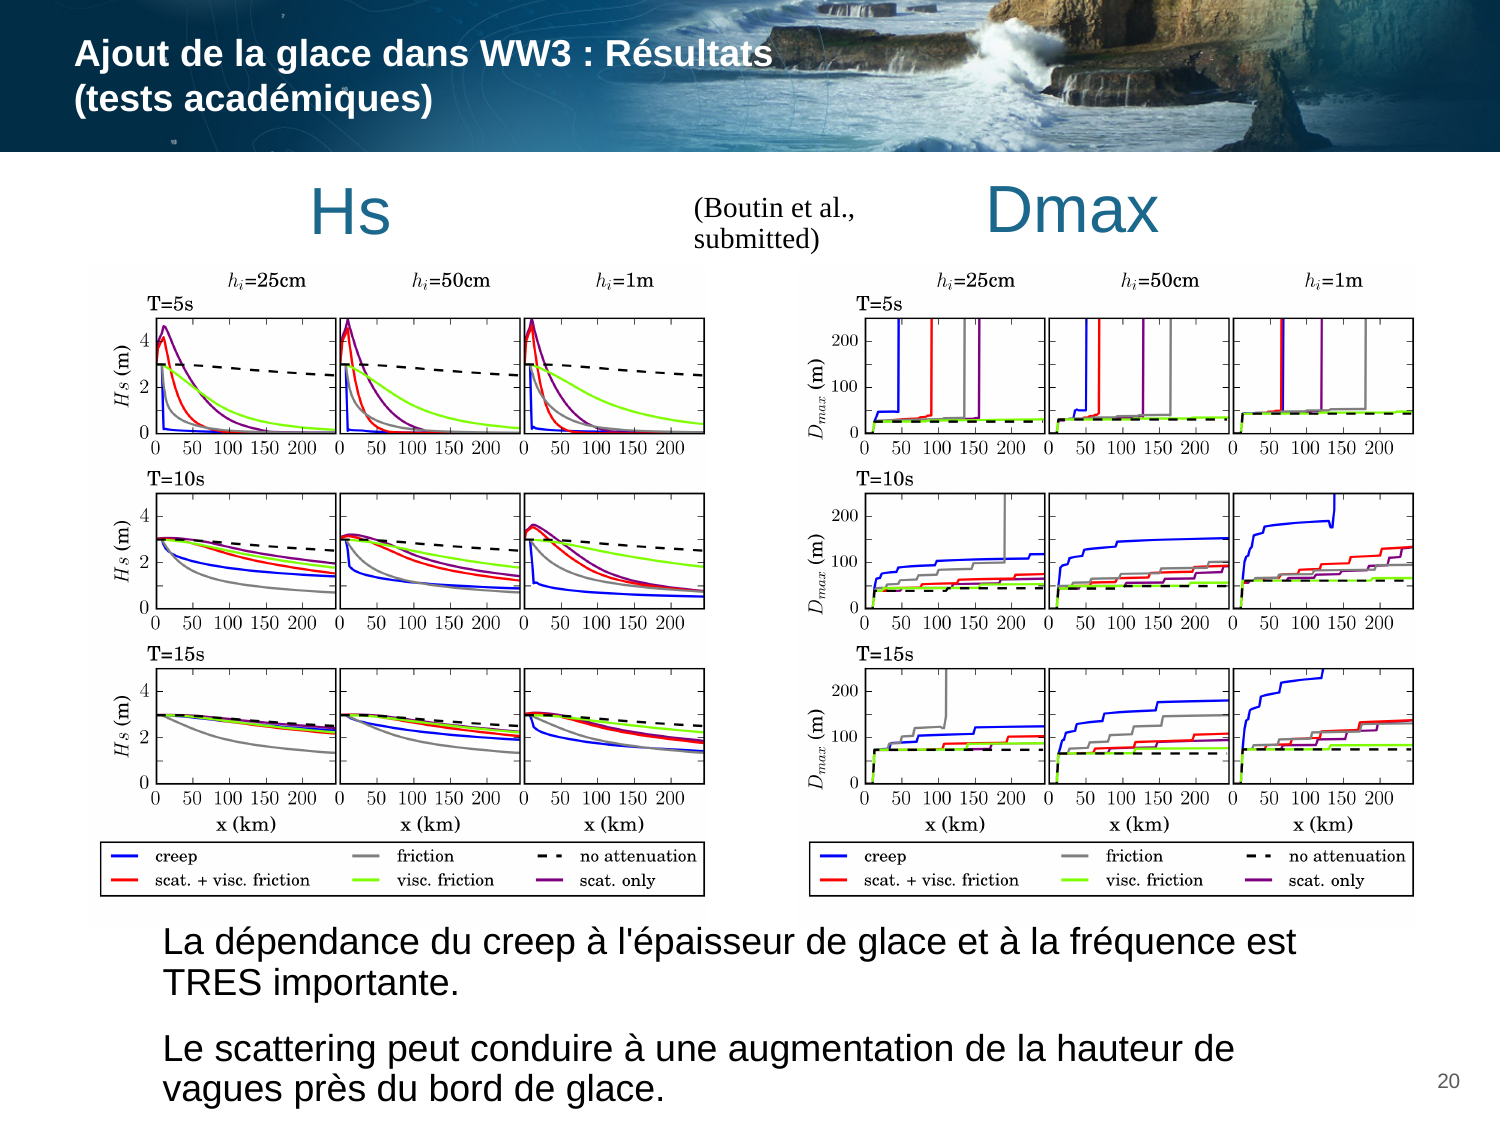

Ajout de la glace dans WW3 : Résultats
(tests académiques)
Dmax
# Hs
(Boutin et al., submitted)
La dépendance du creep à l'épaisseur de glace et à la fréquence est TRES importante.
Le scattering peut conduire à une augmentation de la hauteur de vagues près du bord de glace.
20